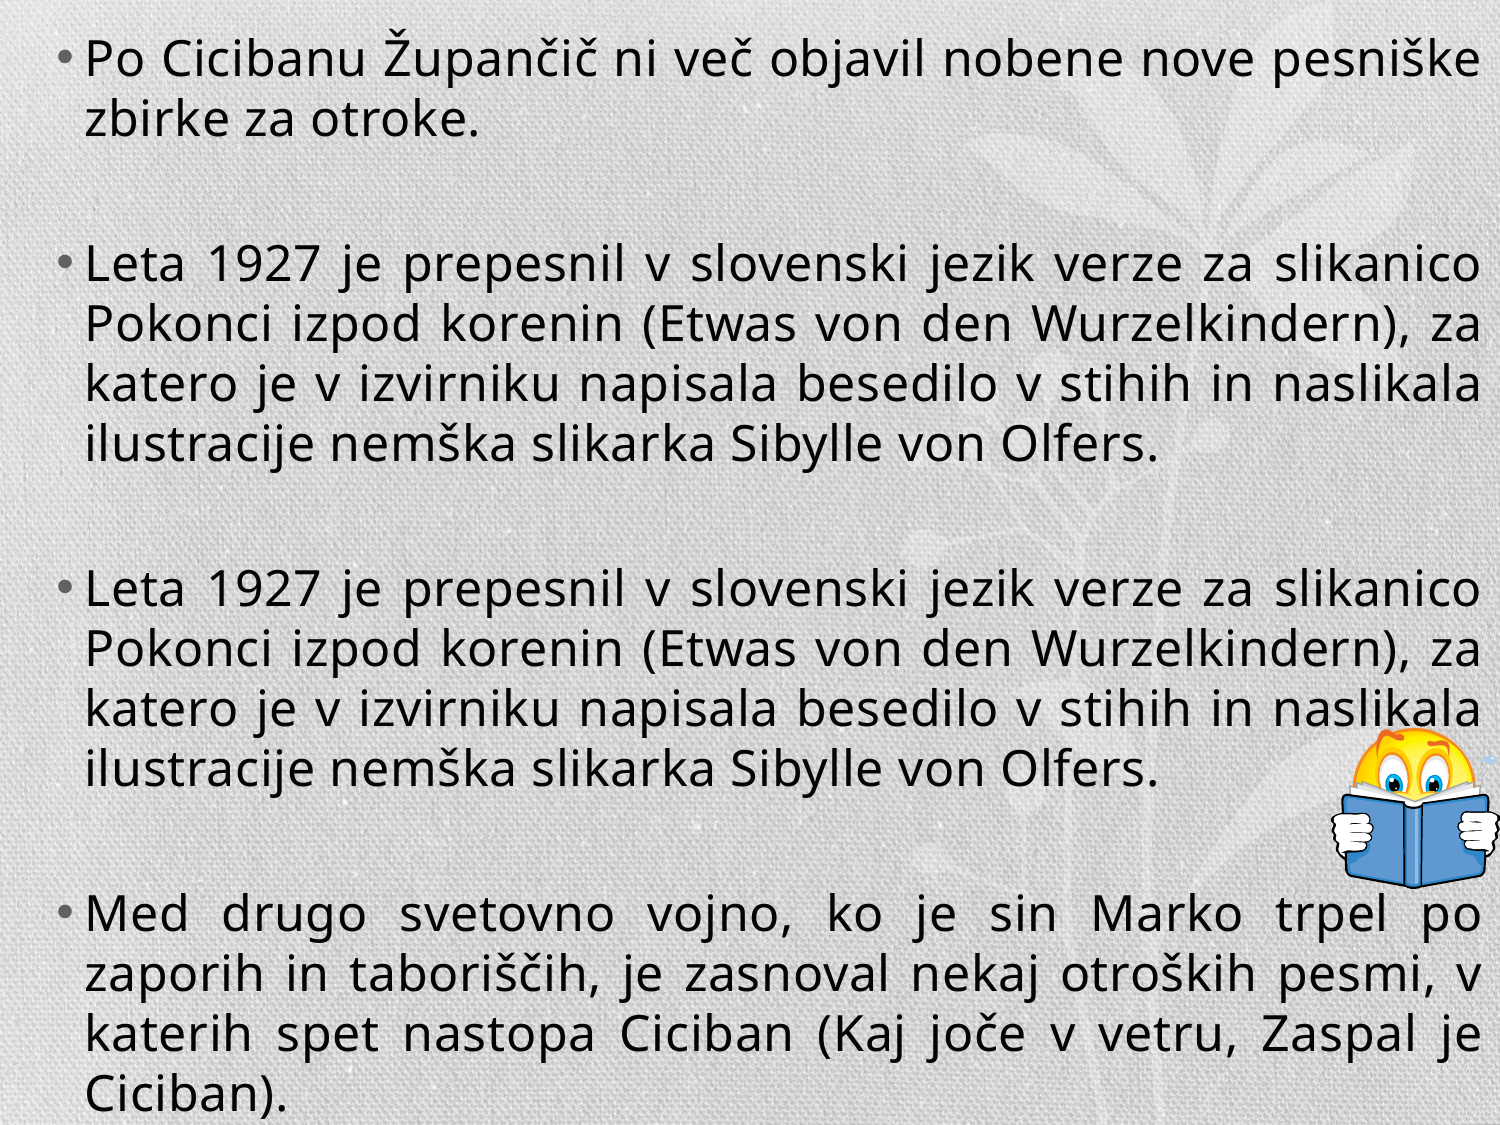

# Po Cicibanu Župančič ni več objavil nobene nove pesniške zbirke za otroke.
Leta 1927 je prepesnil v slovenski jezik verze za slikanico Pokonci izpod korenin (Etwas von den Wurzelkindern), za katero je v izvirniku napisala besedilo v stihih in naslikala ilustracije nemška slikarka Sibylle von Olfers.
Leta 1927 je prepesnil v slovenski jezik verze za slikanico Pokonci izpod korenin (Etwas von den Wurzelkindern), za katero je v izvirniku napisala besedilo v stihih in naslikala ilustracije nemška slikarka Sibylle von Olfers.
Med drugo svetovno vojno, ko je sin Marko trpel po zaporih in taboriščih, je zasnoval nekaj otroških pesmi, v katerih spet nastopa Ciciban (Kaj joče v vetru, Zaspal je Ciciban).